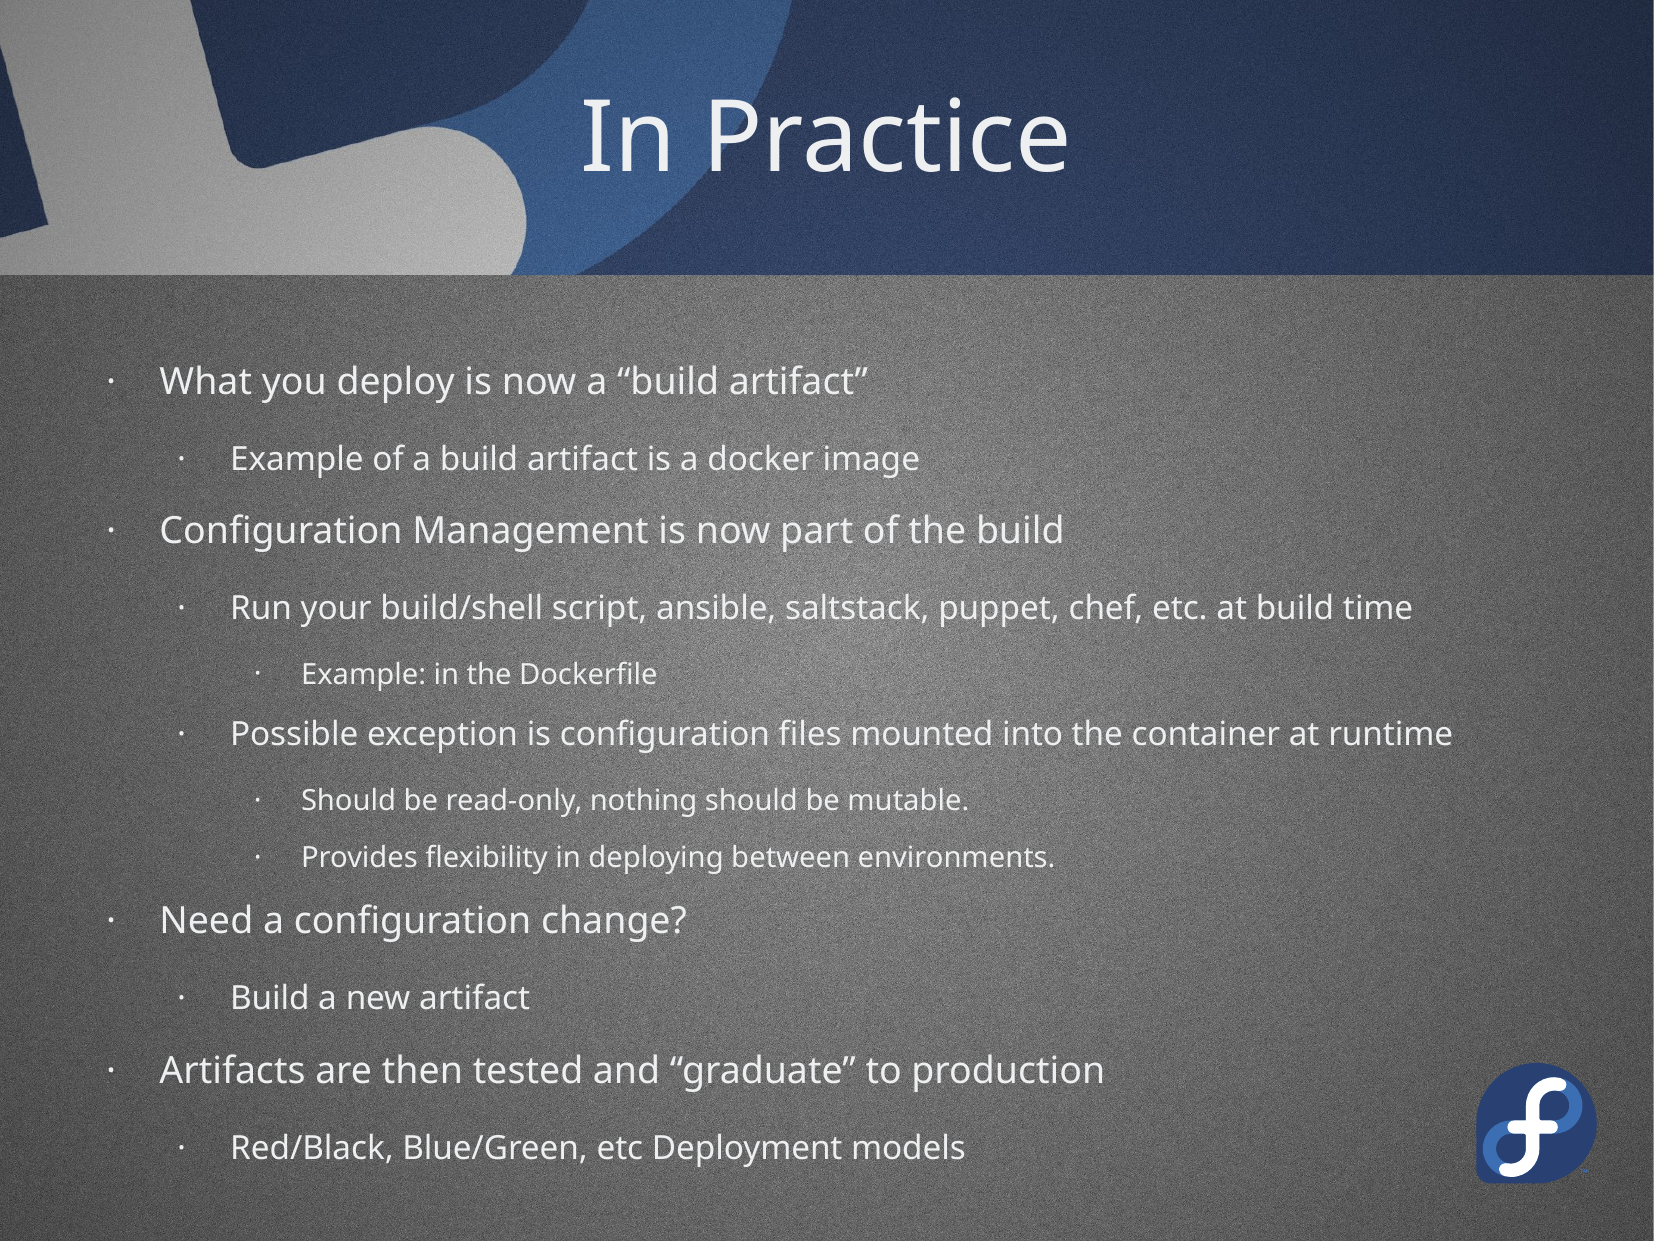

# In Practice
What you deploy is now a “build artifact”
Example of a build artifact is a docker image
Configuration Management is now part of the build
Run your build/shell script, ansible, saltstack, puppet, chef, etc. at build time
Example: in the Dockerfile
Possible exception is configuration files mounted into the container at runtime
Should be read-only, nothing should be mutable.
Provides flexibility in deploying between environments.
Need a configuration change?
Build a new artifact
Artifacts are then tested and “graduate” to production
Red/Black, Blue/Green, etc Deployment models